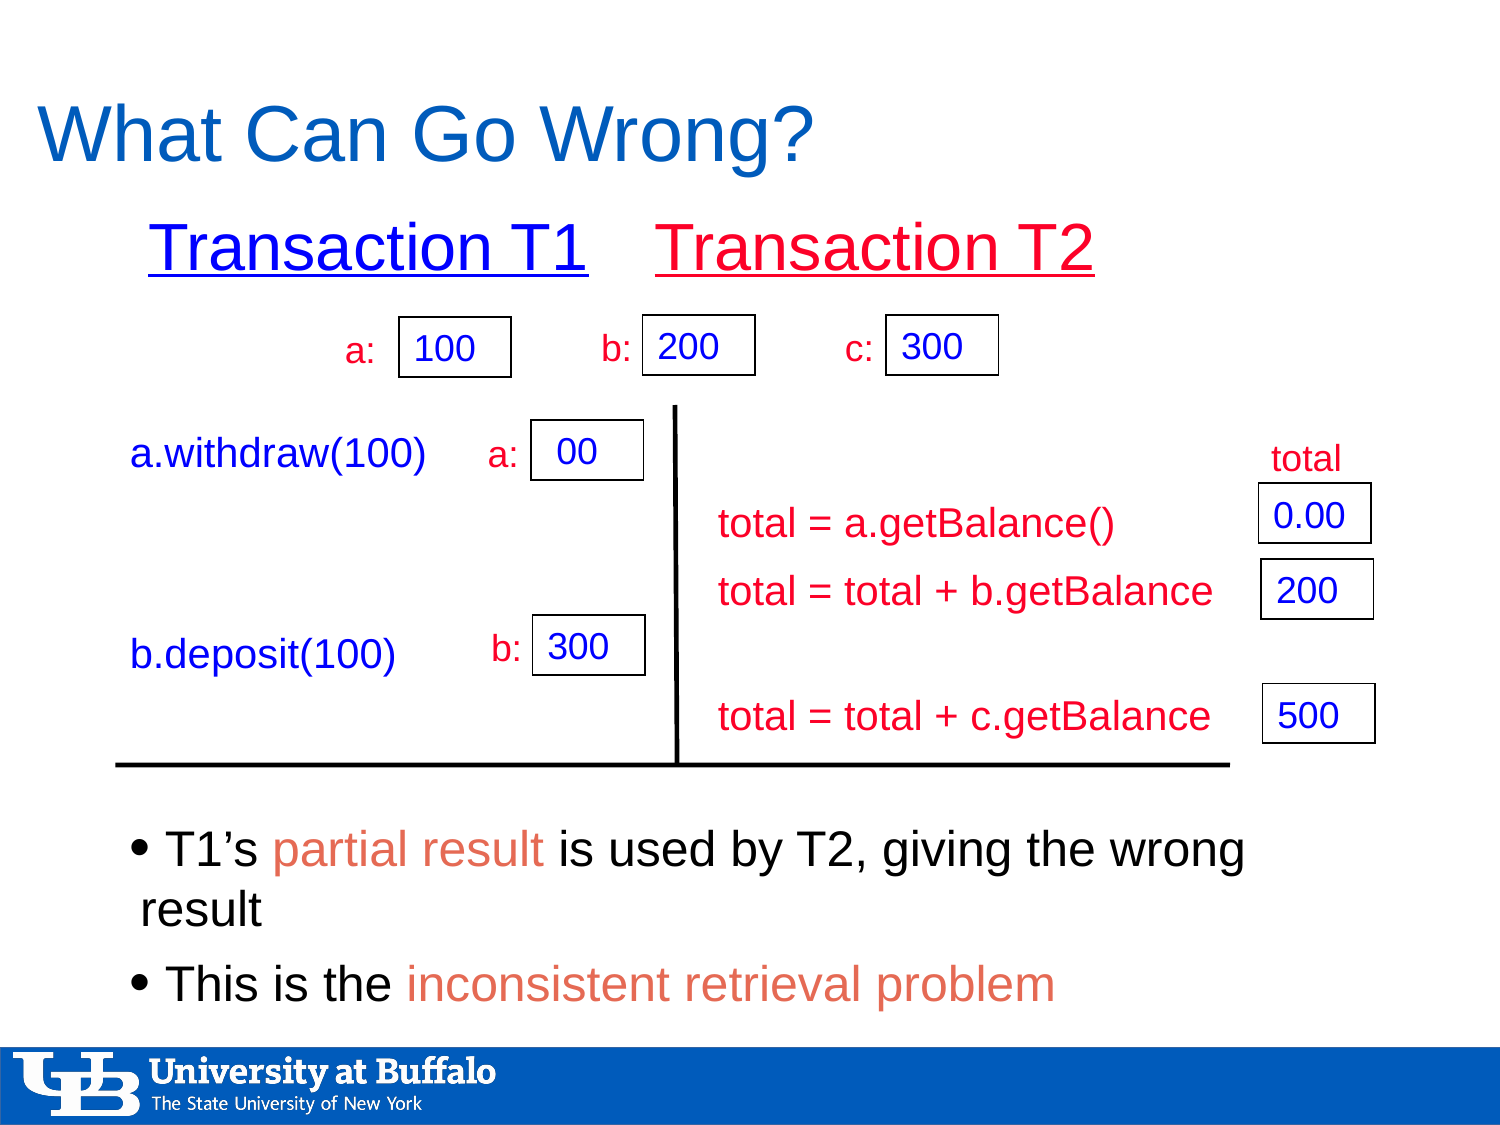

# What Can Go Wrong?
 Transaction T1	Transaction T2
a.withdraw(100)
total = a.getBalance()
total = total + b.getBalance
b.deposit(100)
total = total + c.getBalance
 T1’s partial result is used by T2, giving the wrong result
 This is the inconsistent retrieval problem
200
300
100
b:
c:
a:
 00
a:
total
0.00
200
300
b:
500